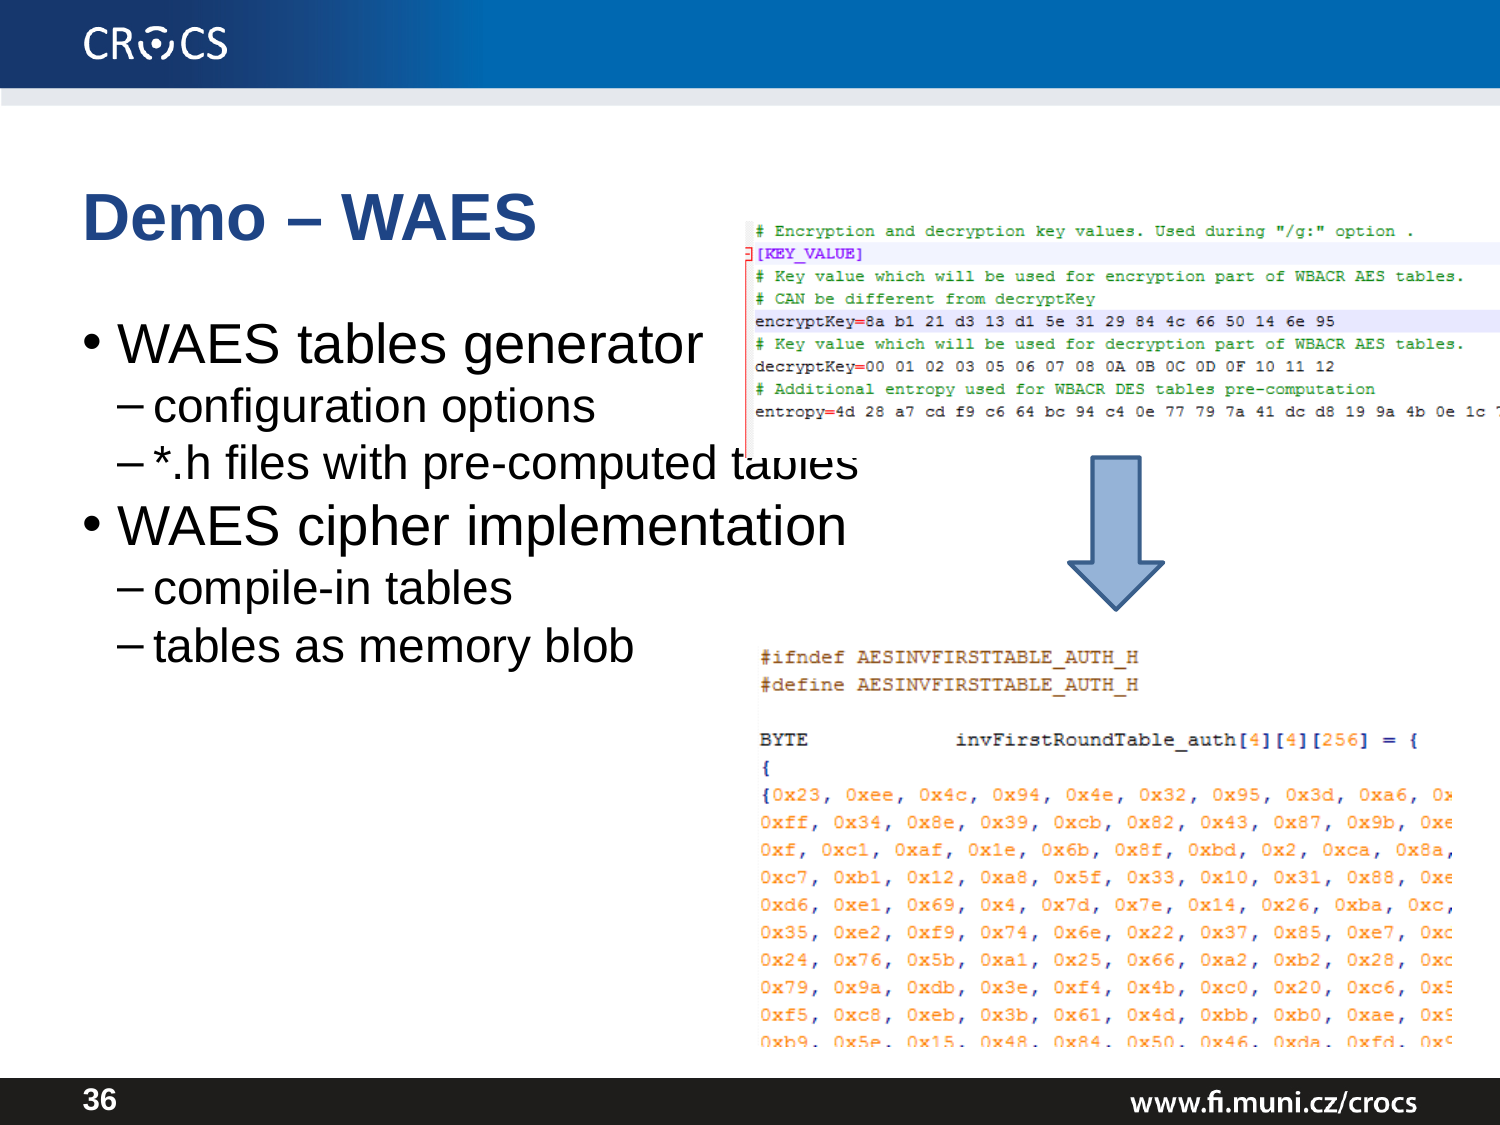

Demo – WAES
WAES tables generator
configuration options
*.h files with pre-computed tables
WAES cipher implementation
compile-in tables
tables as memory blob